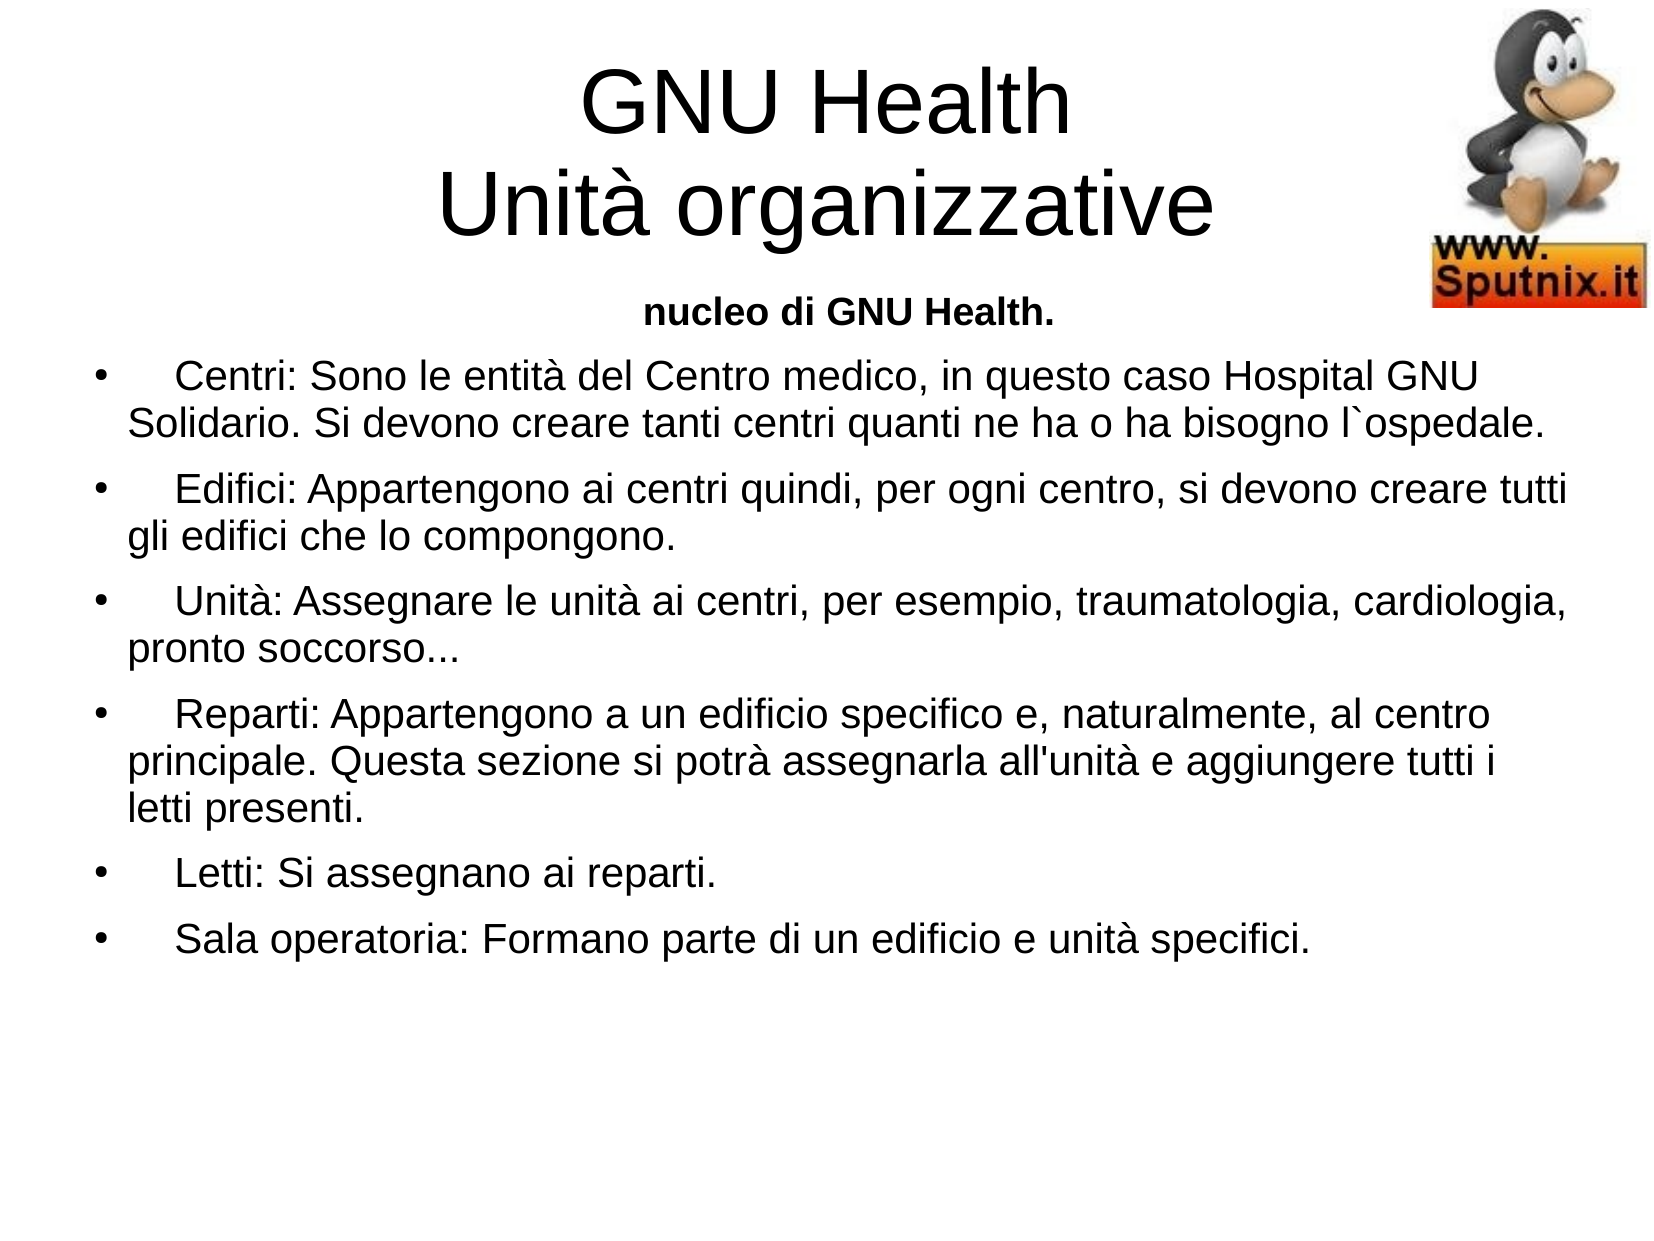

# GNU Health Unità organizzative
nucleo di GNU Health.
 Centri: Sono le entità del Centro medico, in questo caso Hospital GNU Solidario. Si devono creare tanti centri quanti ne ha o ha bisogno l`ospedale.
 Edifici: Appartengono ai centri quindi, per ogni centro, si devono creare tutti gli edifici che lo compongono.
 Unità: Assegnare le unità ai centri, per esempio, traumatologia, cardiologia, pronto soccorso...
 Reparti: Appartengono a un edificio specifico e, naturalmente, al centro principale. Questa sezione si potrà assegnarla all'unità e aggiungere tutti i letti presenti.
 Letti: Si assegnano ai reparti.
 Sala operatoria: Formano parte di un edificio e unità specifici.